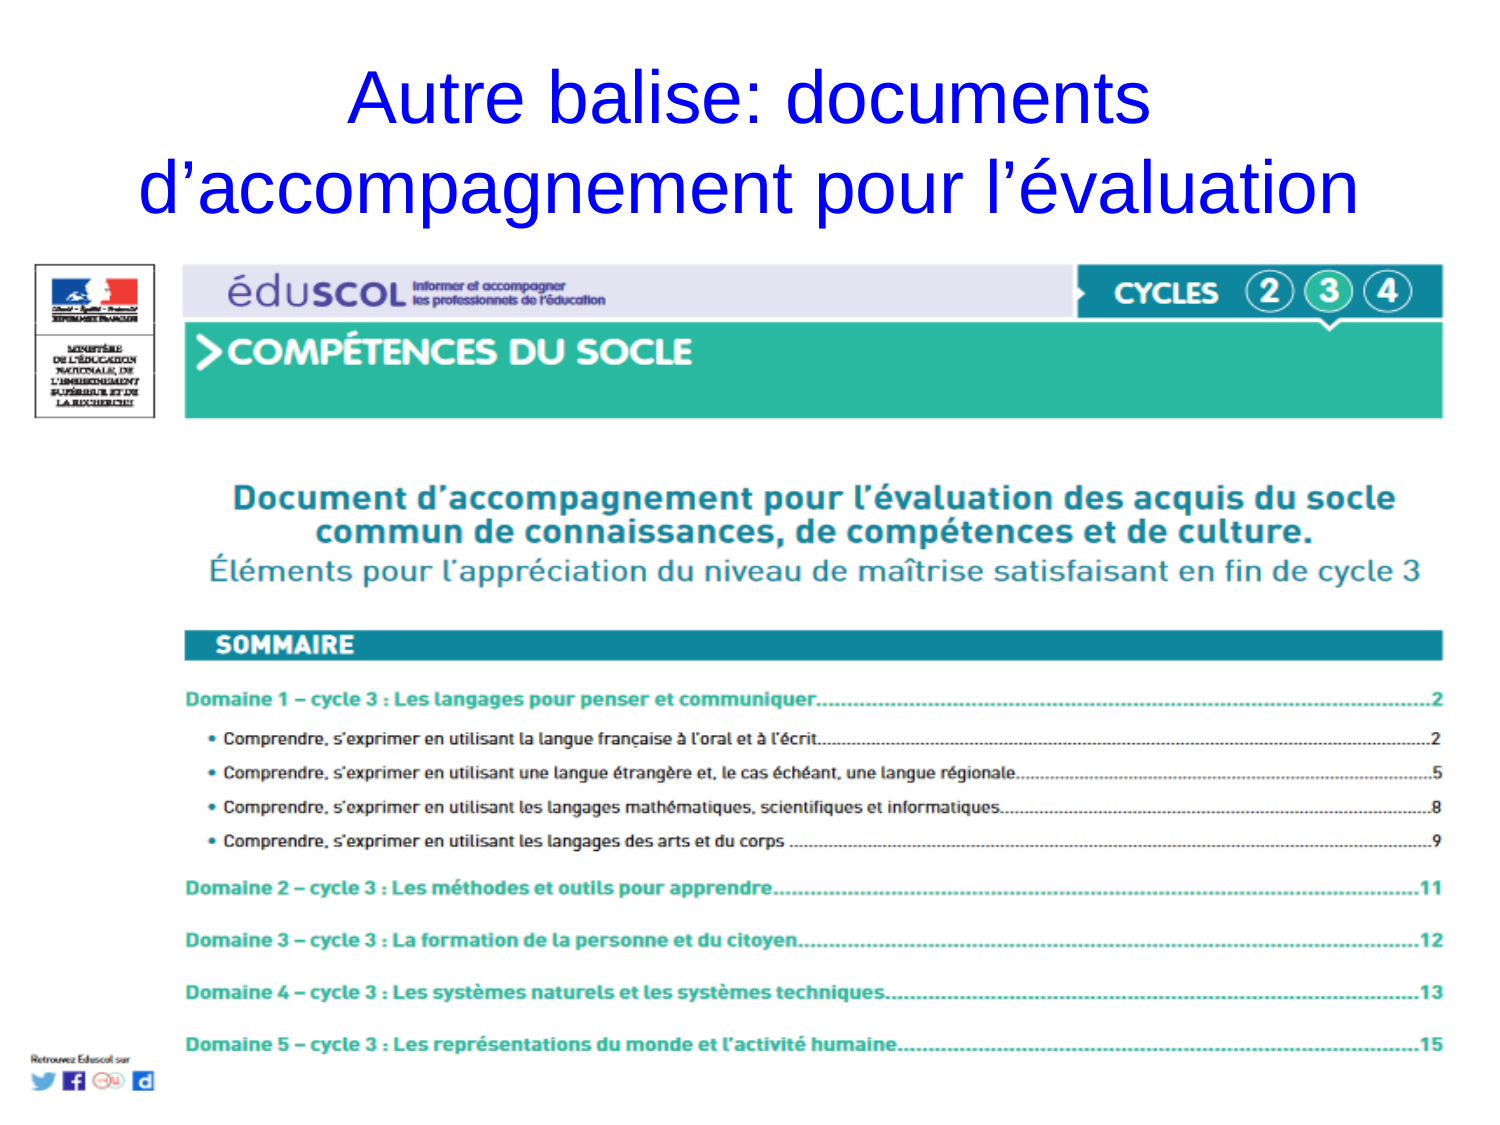

# Autre balise: documents d’accompagnement pour l’évaluation